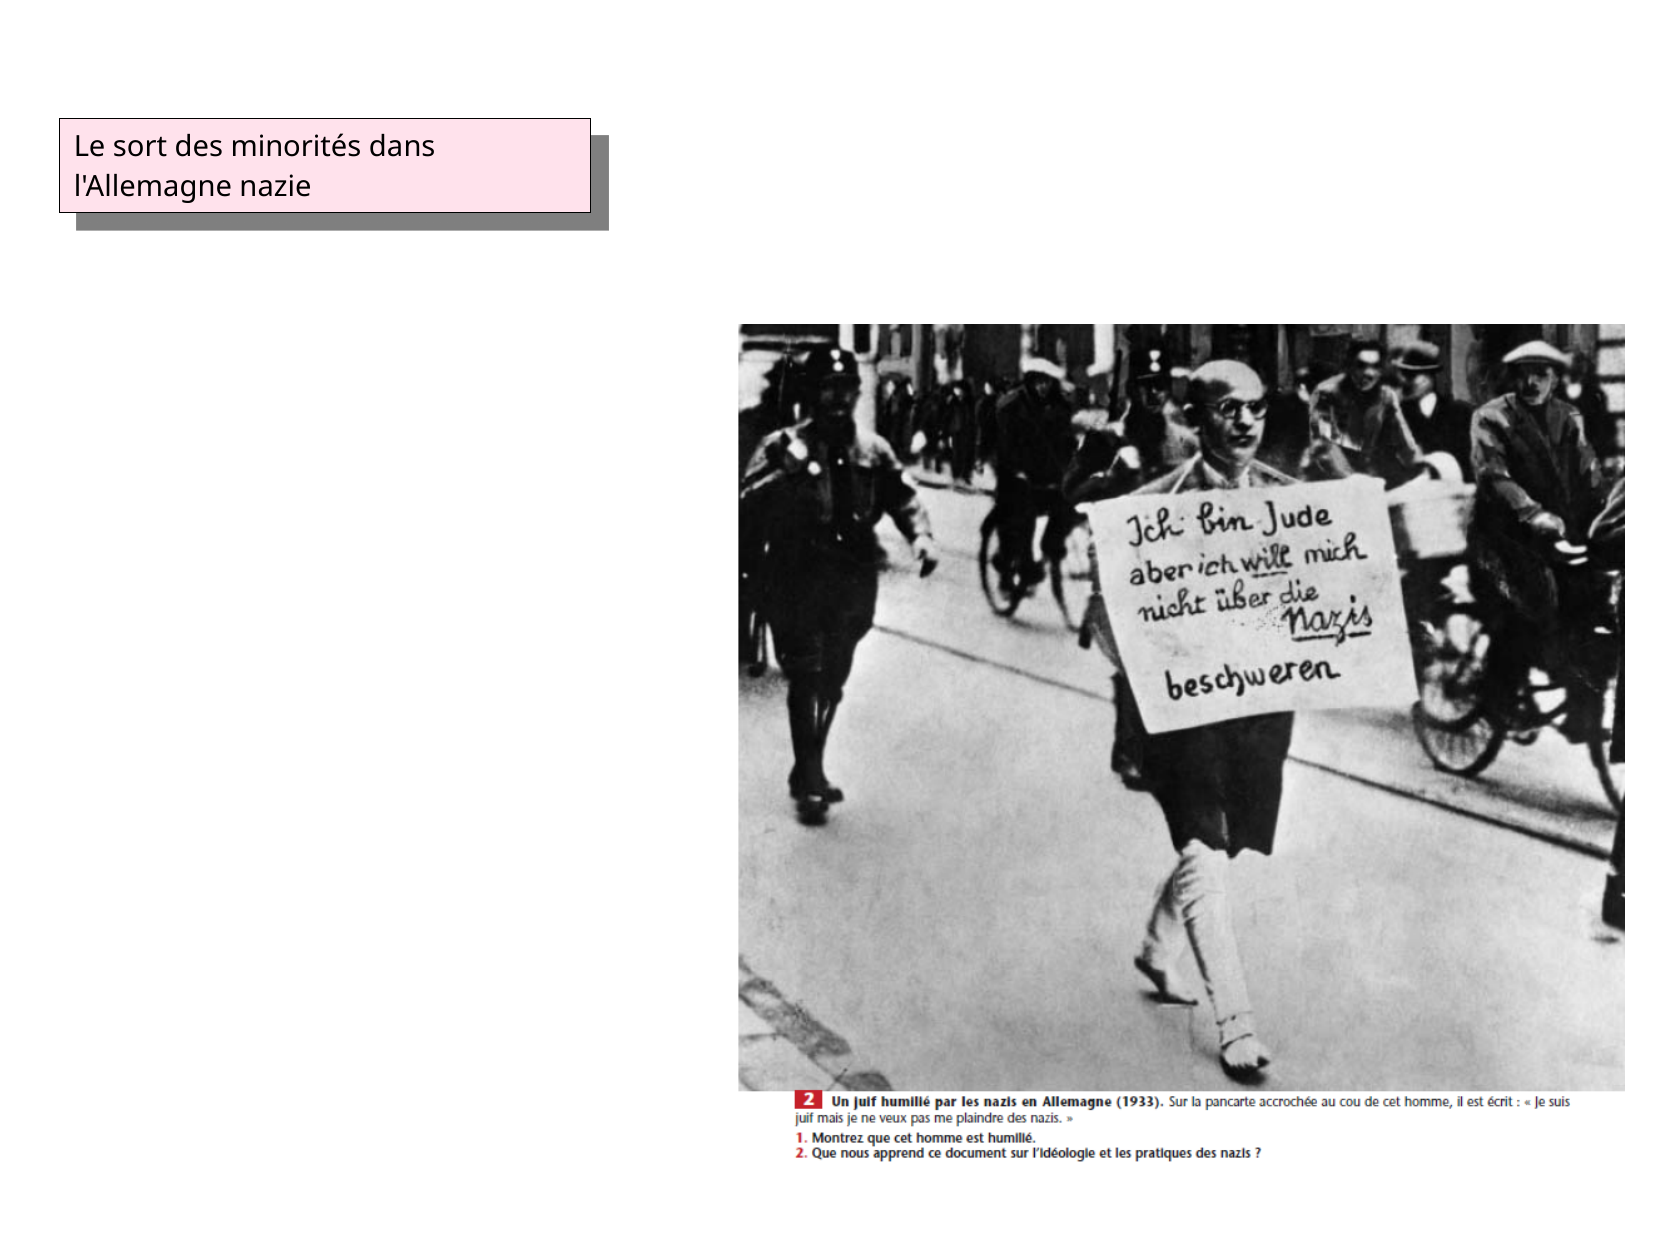

Le sort des minorités dans l'Allemagne nazie